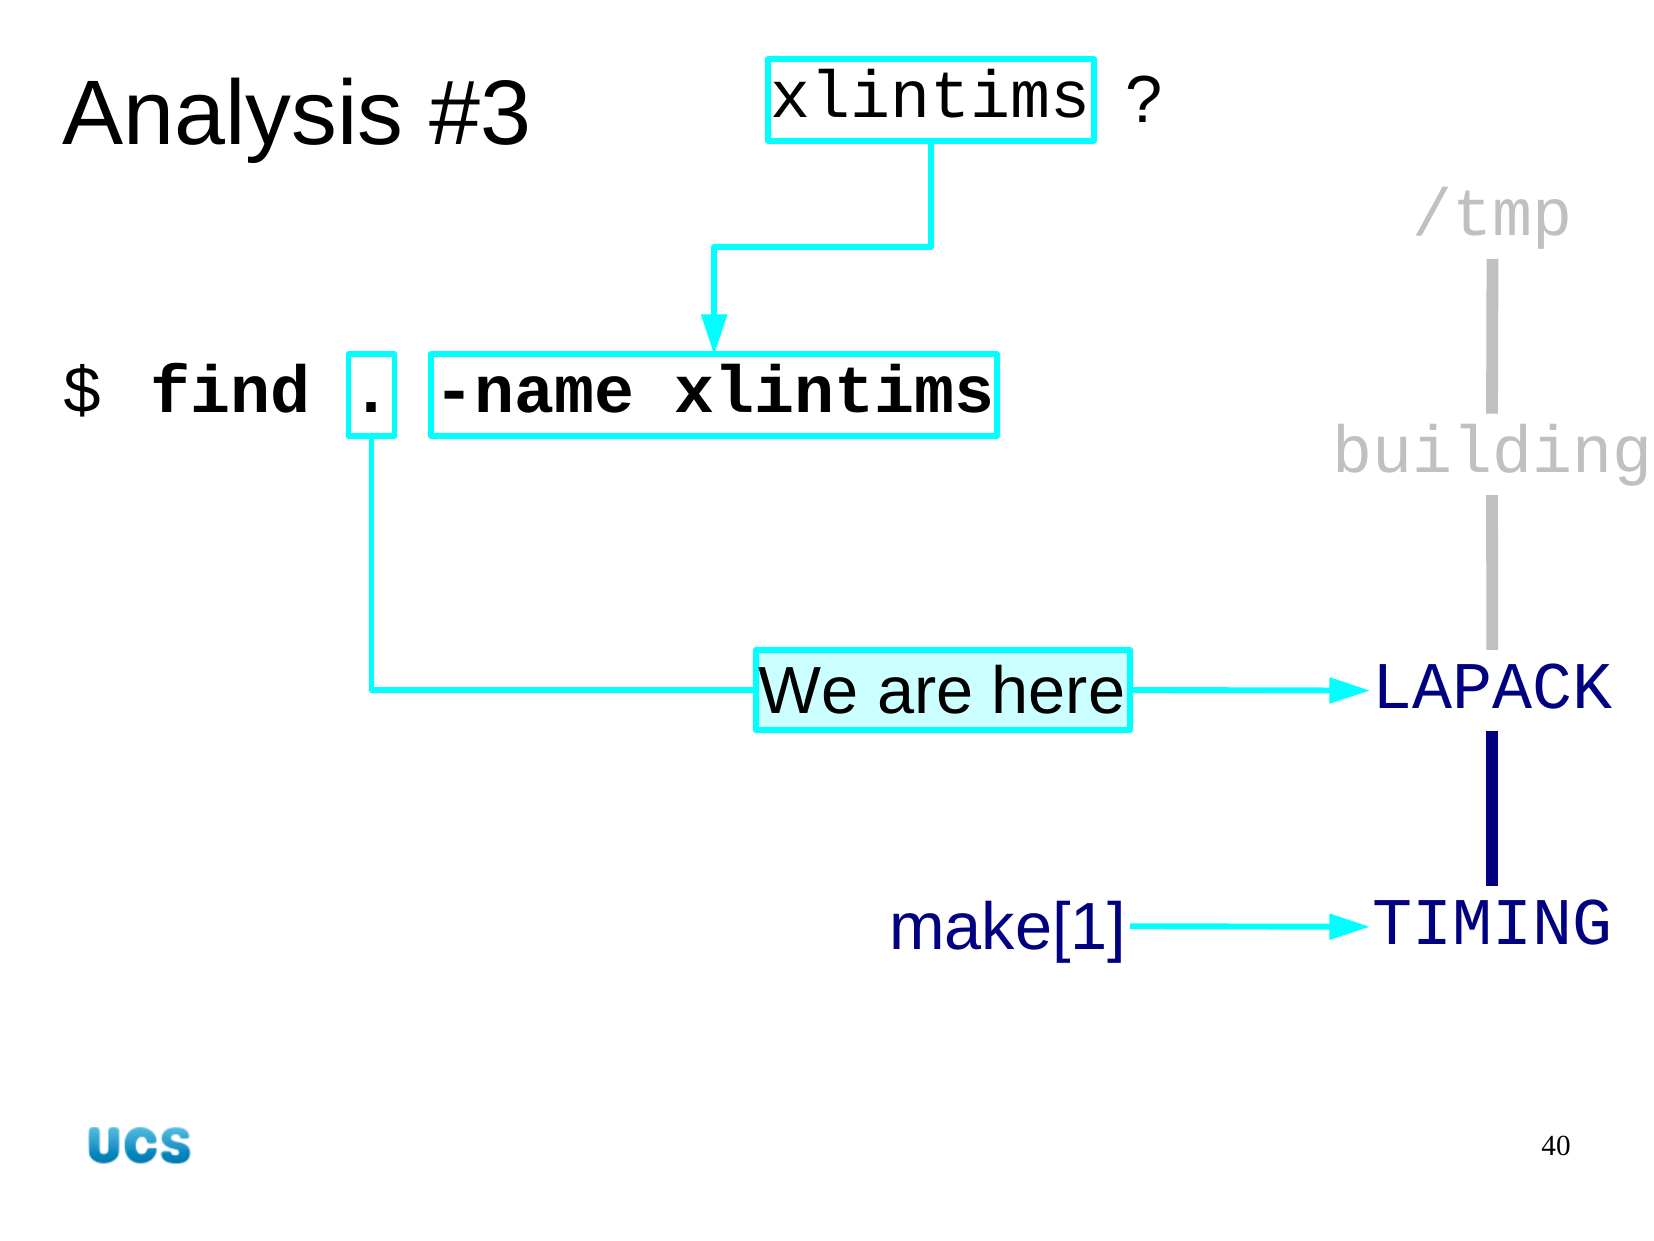

xlintims
?
Analysis #3
/tmp
$
find
.
-name xlintims
building
We are here
LAPACK
make[1]
TIMING
40